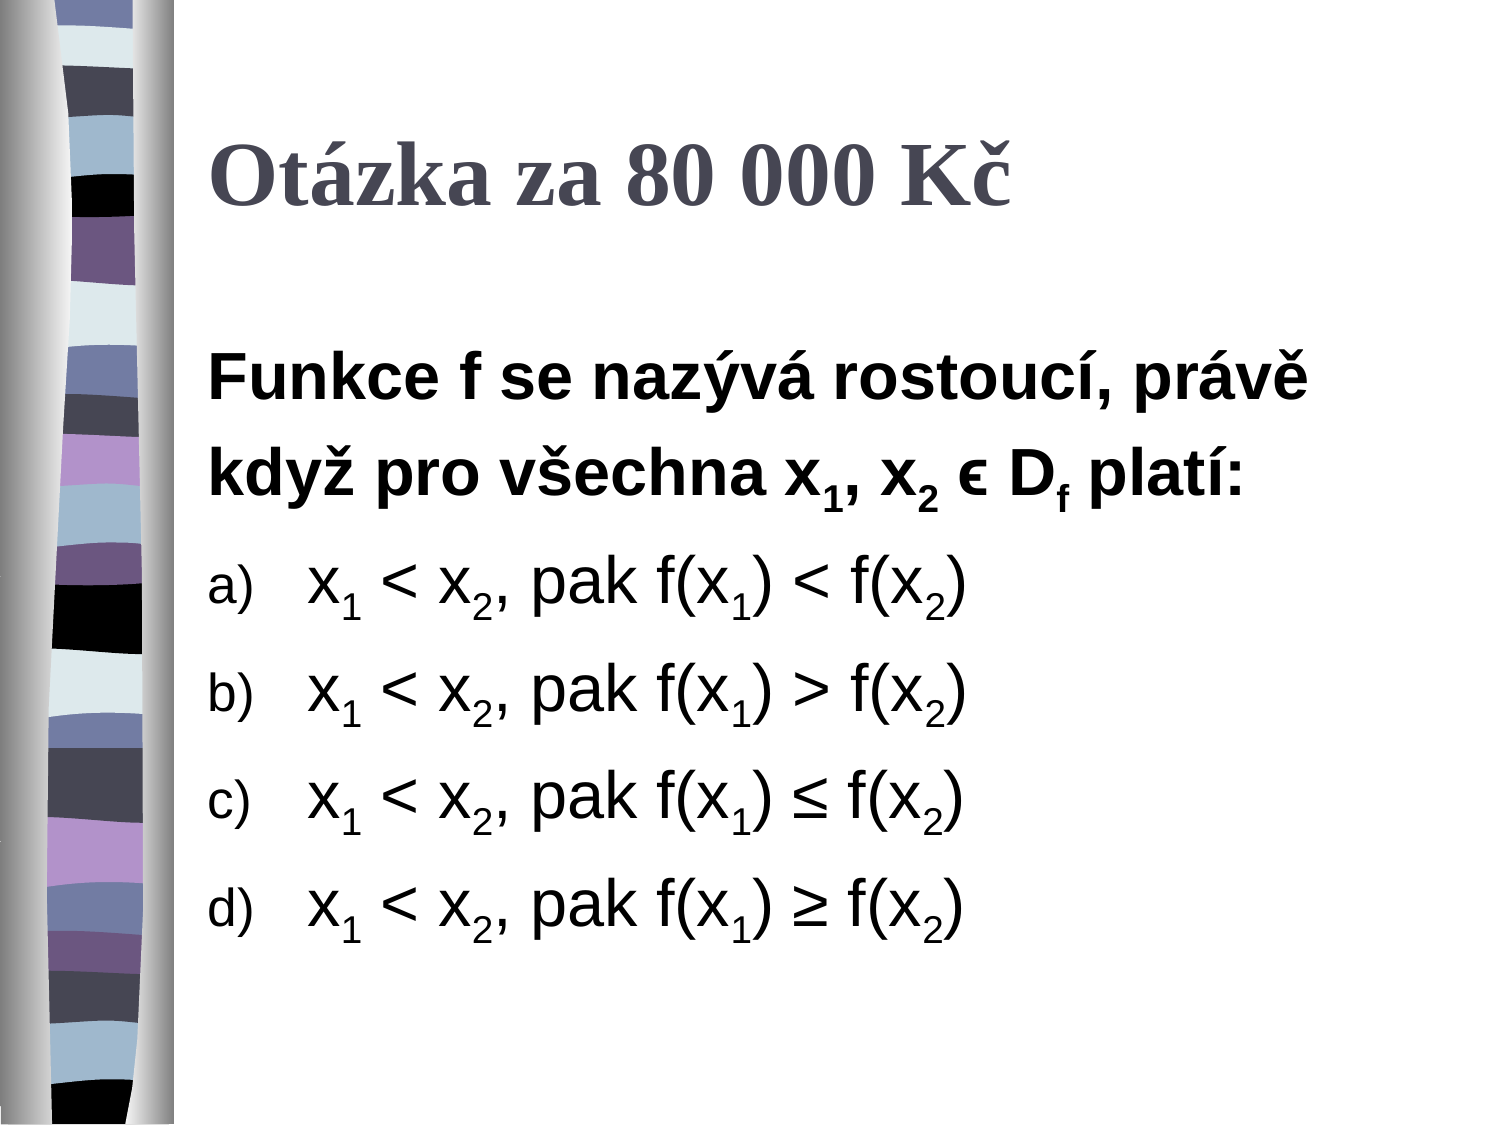

# Otázka za 80 000 Kč
Funkce f se nazývá rostoucí, právě
když pro všechna x1, x2 ϵ Df platí:
x1 < x2, pak f(x1) < f(x2)
x1 < x2, pak f(x1) > f(x2)
x1 < x2, pak f(x1) ≤ f(x2)
x1 < x2, pak f(x1) ≥ f(x2)